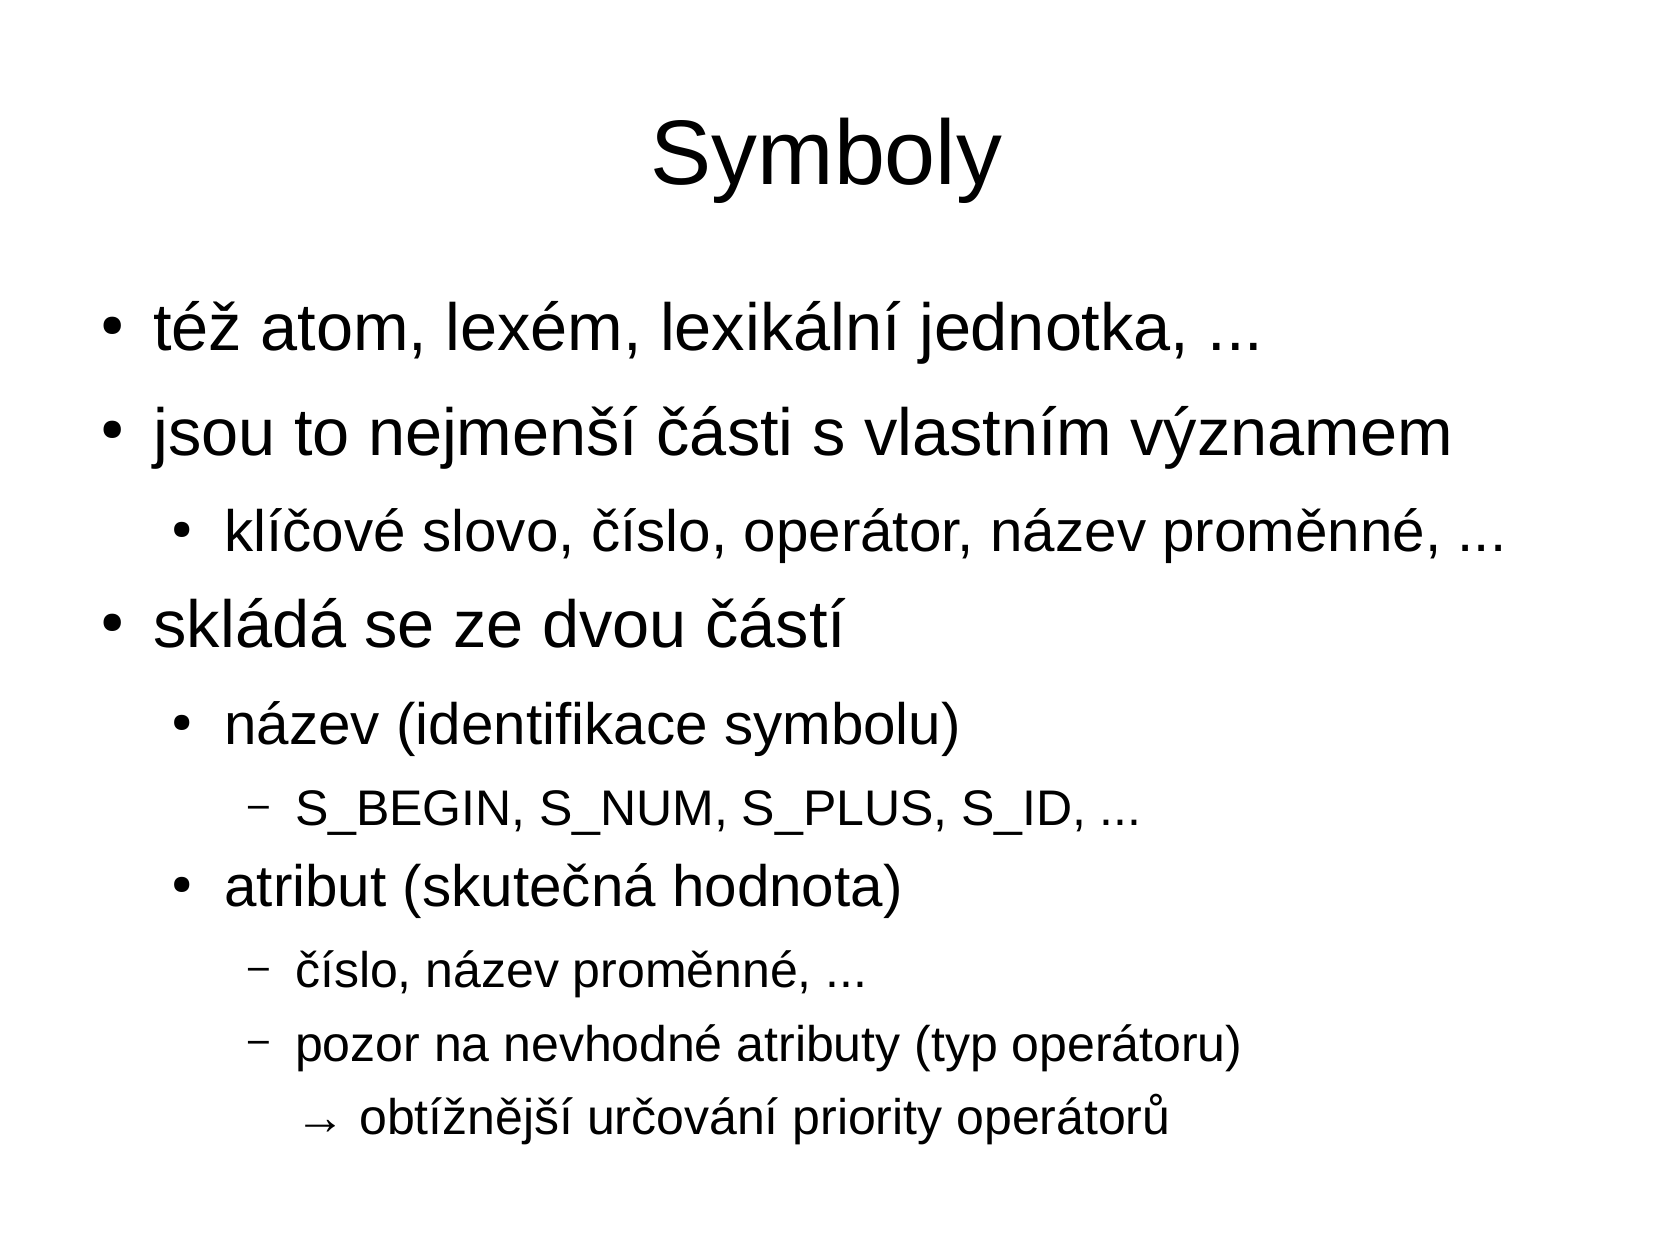

# Symboly
též atom, lexém, lexikální jednotka, ...
jsou to nejmenší části s vlastním významem
klíčové slovo, číslo, operátor, název proměnné, ...
skládá se ze dvou částí
název (identifikace symbolu)
S_BEGIN, S_NUM, S_PLUS, S_ID, ...
atribut (skutečná hodnota)
číslo, název proměnné, ...
pozor na nevhodné atributy (typ operátoru)
→ obtížnější určování priority operátorů